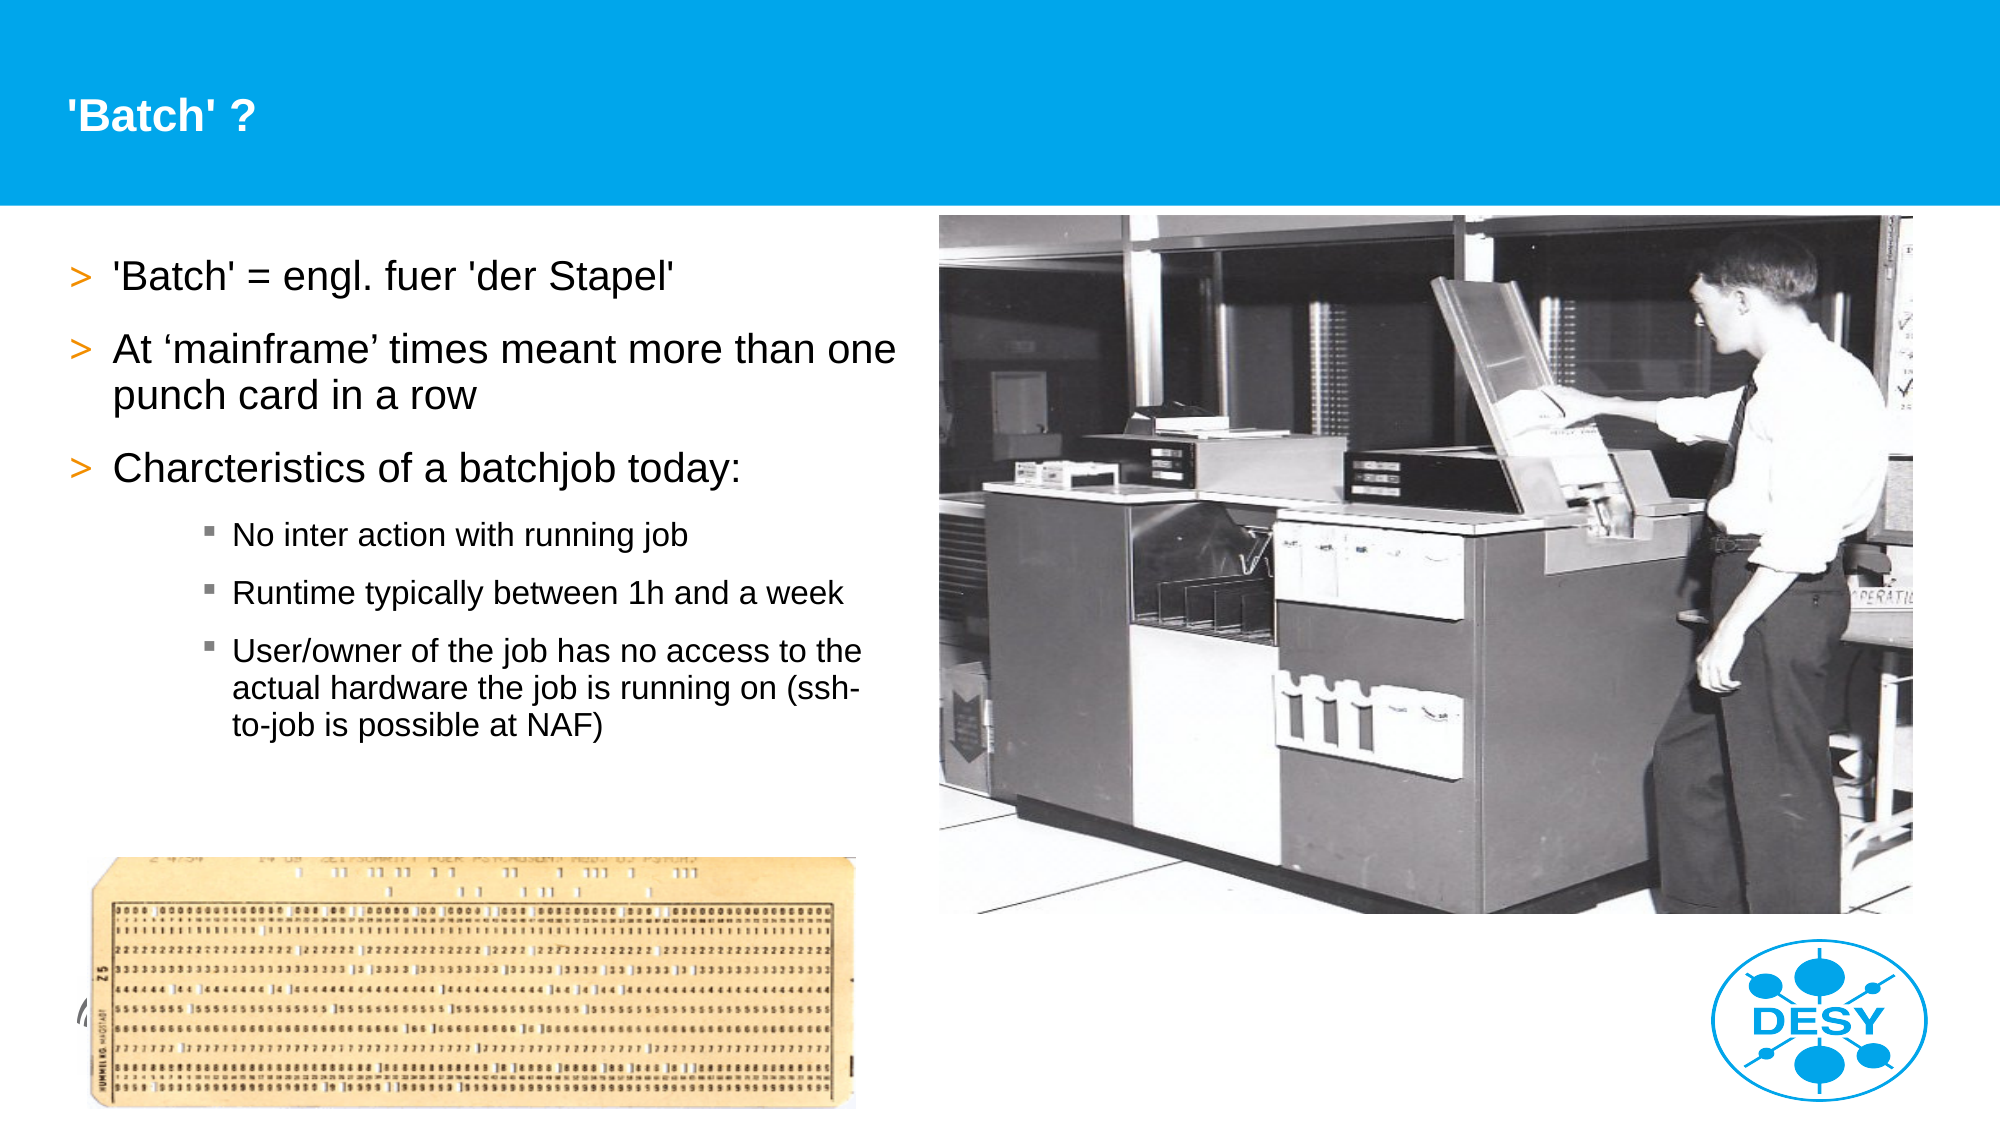

# 'Batch' ?
'Batch' = engl. fuer 'der Stapel'
At ‘mainframe’ times meant more than one punch card in a row
Charcteristics of a batchjob today:
No inter action with running job
Runtime typically between 1h and a week
User/owner of the job has no access to the actual hardware the job is running on (ssh-to-job is possible at NAF)